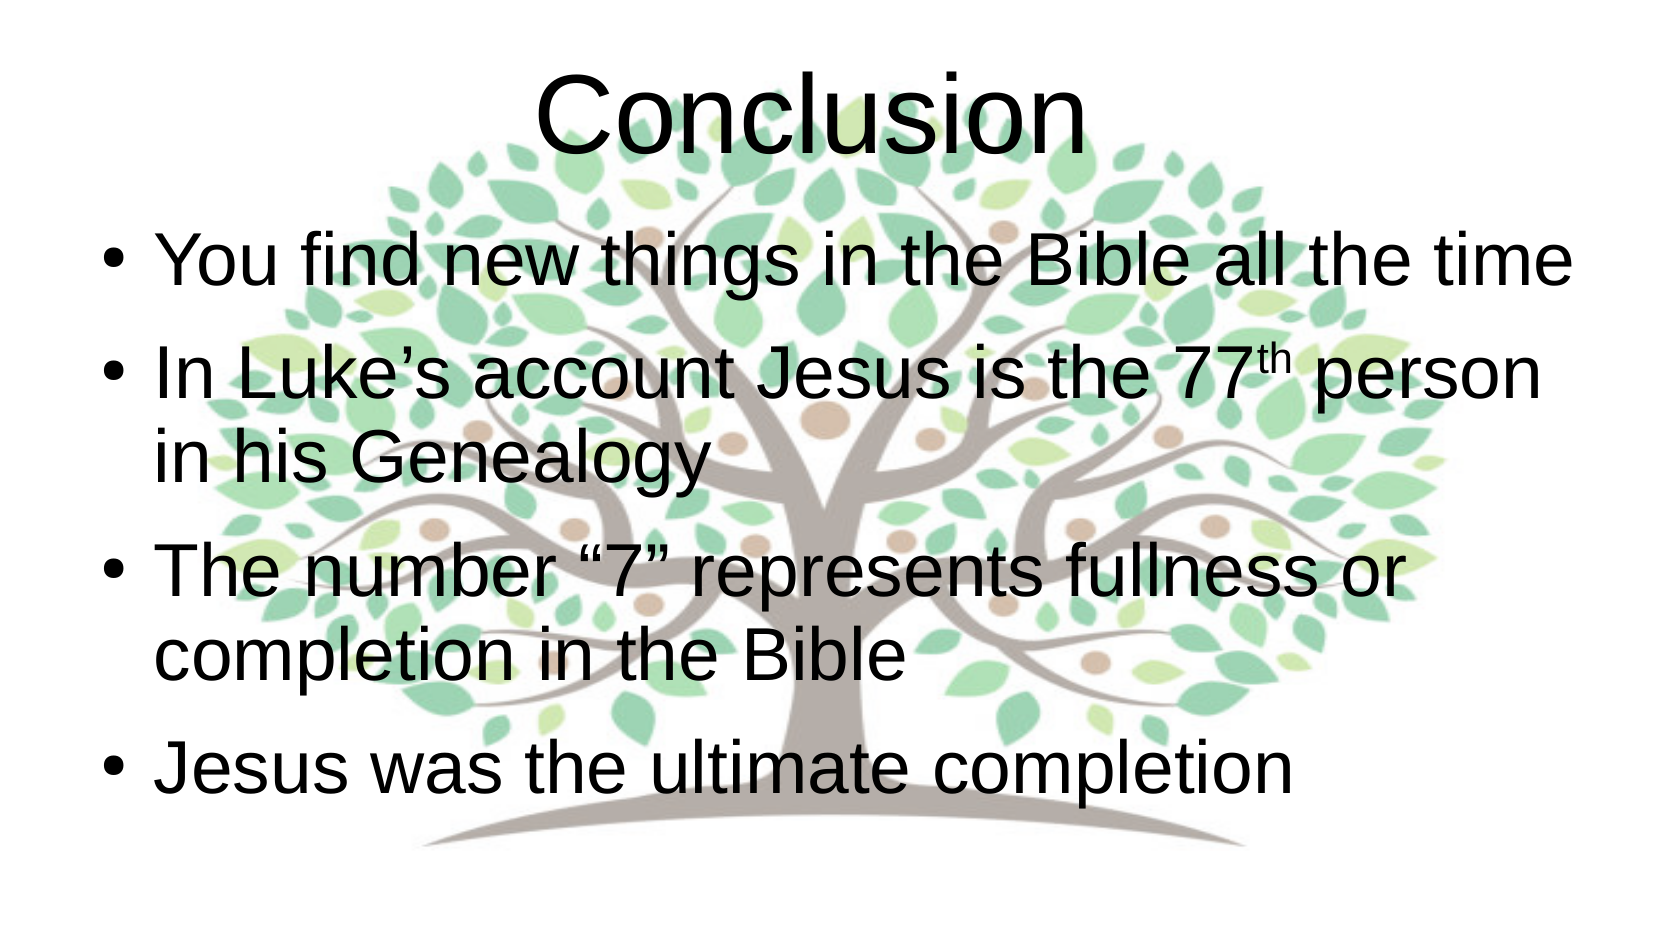

# Conclusion
You find new things in the Bible all the time
In Luke’s account Jesus is the 77th person in his Genealogy
The number “7” represents fullness or completion in the Bible
Jesus was the ultimate completion